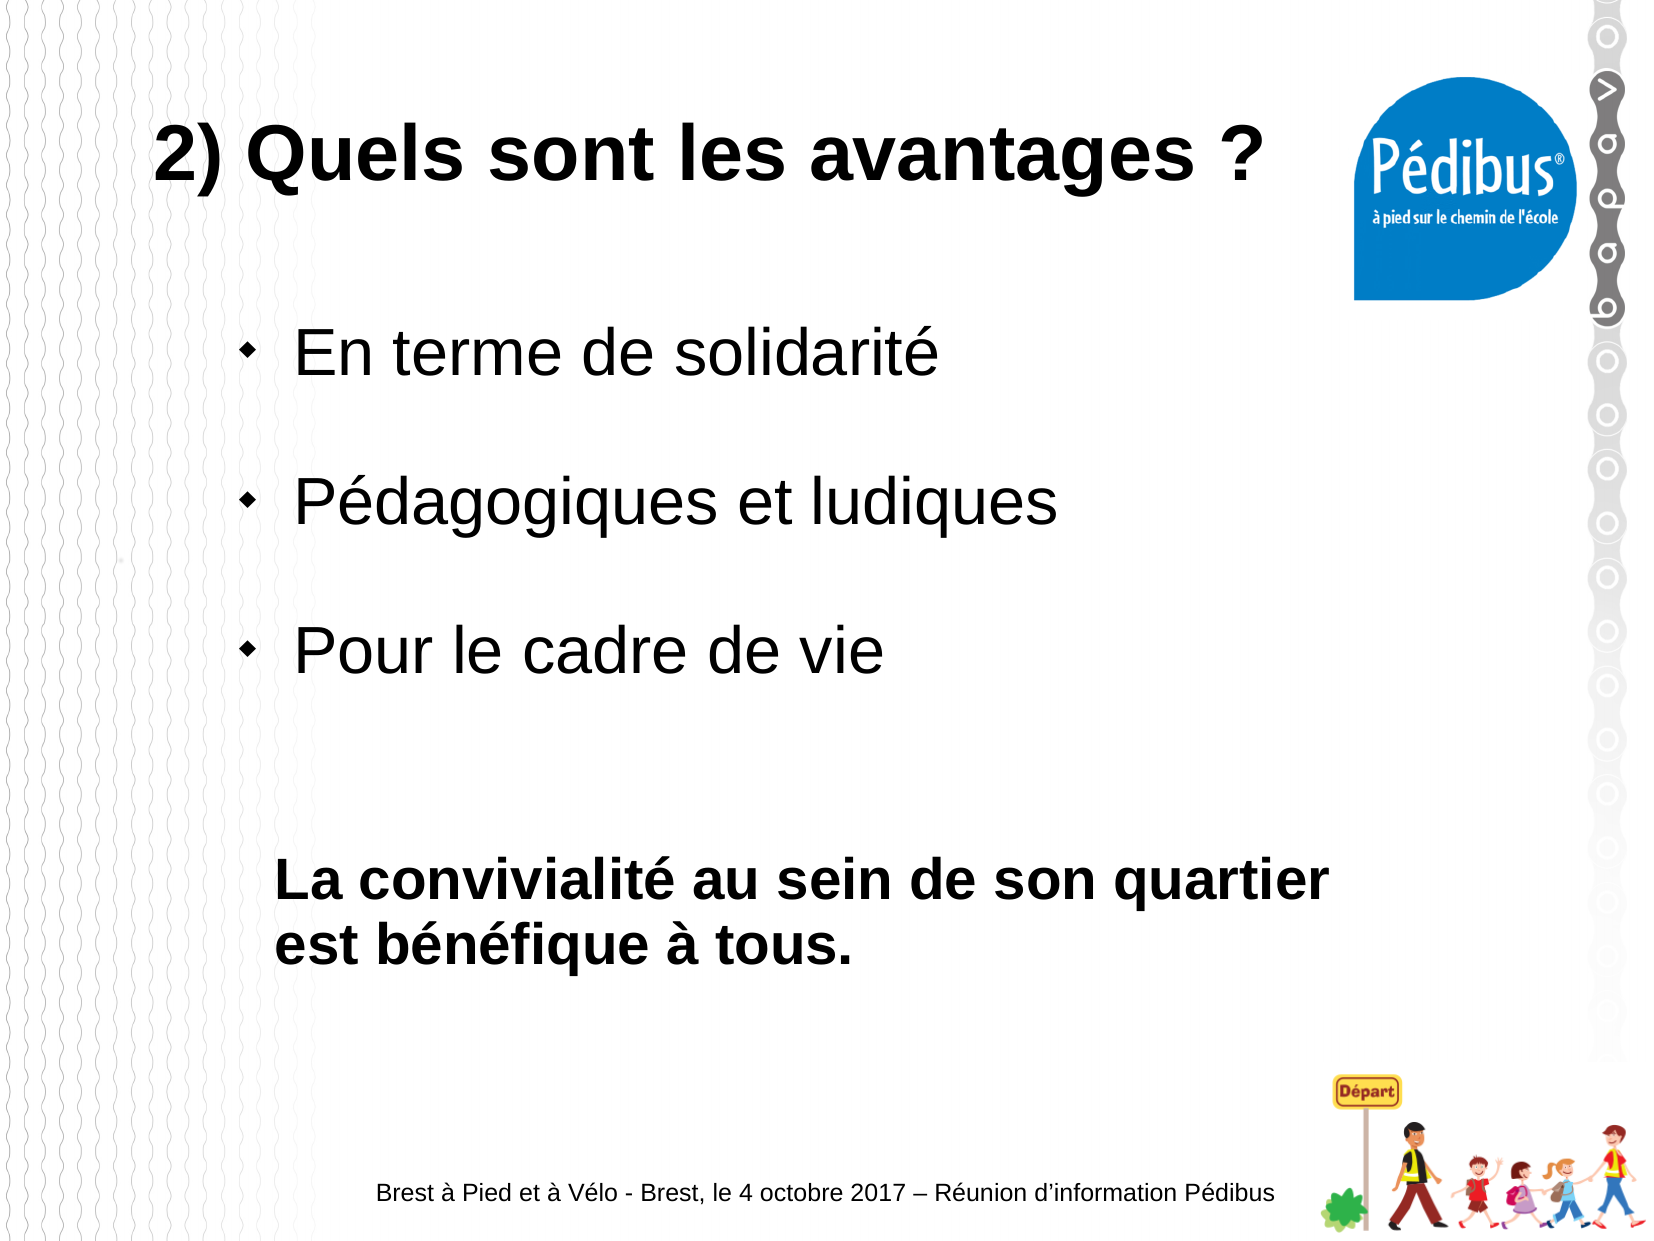

# 2) Quels sont les avantages ?
 En terme de solidarité
 Pédagogiques et ludiques
 Pour le cadre de vie
La convivialité au sein de son quartier est bénéfique à tous.
Brest à Pied et à Vélo - Brest, le 4 octobre 2017 – Réunion d’information Pédibus